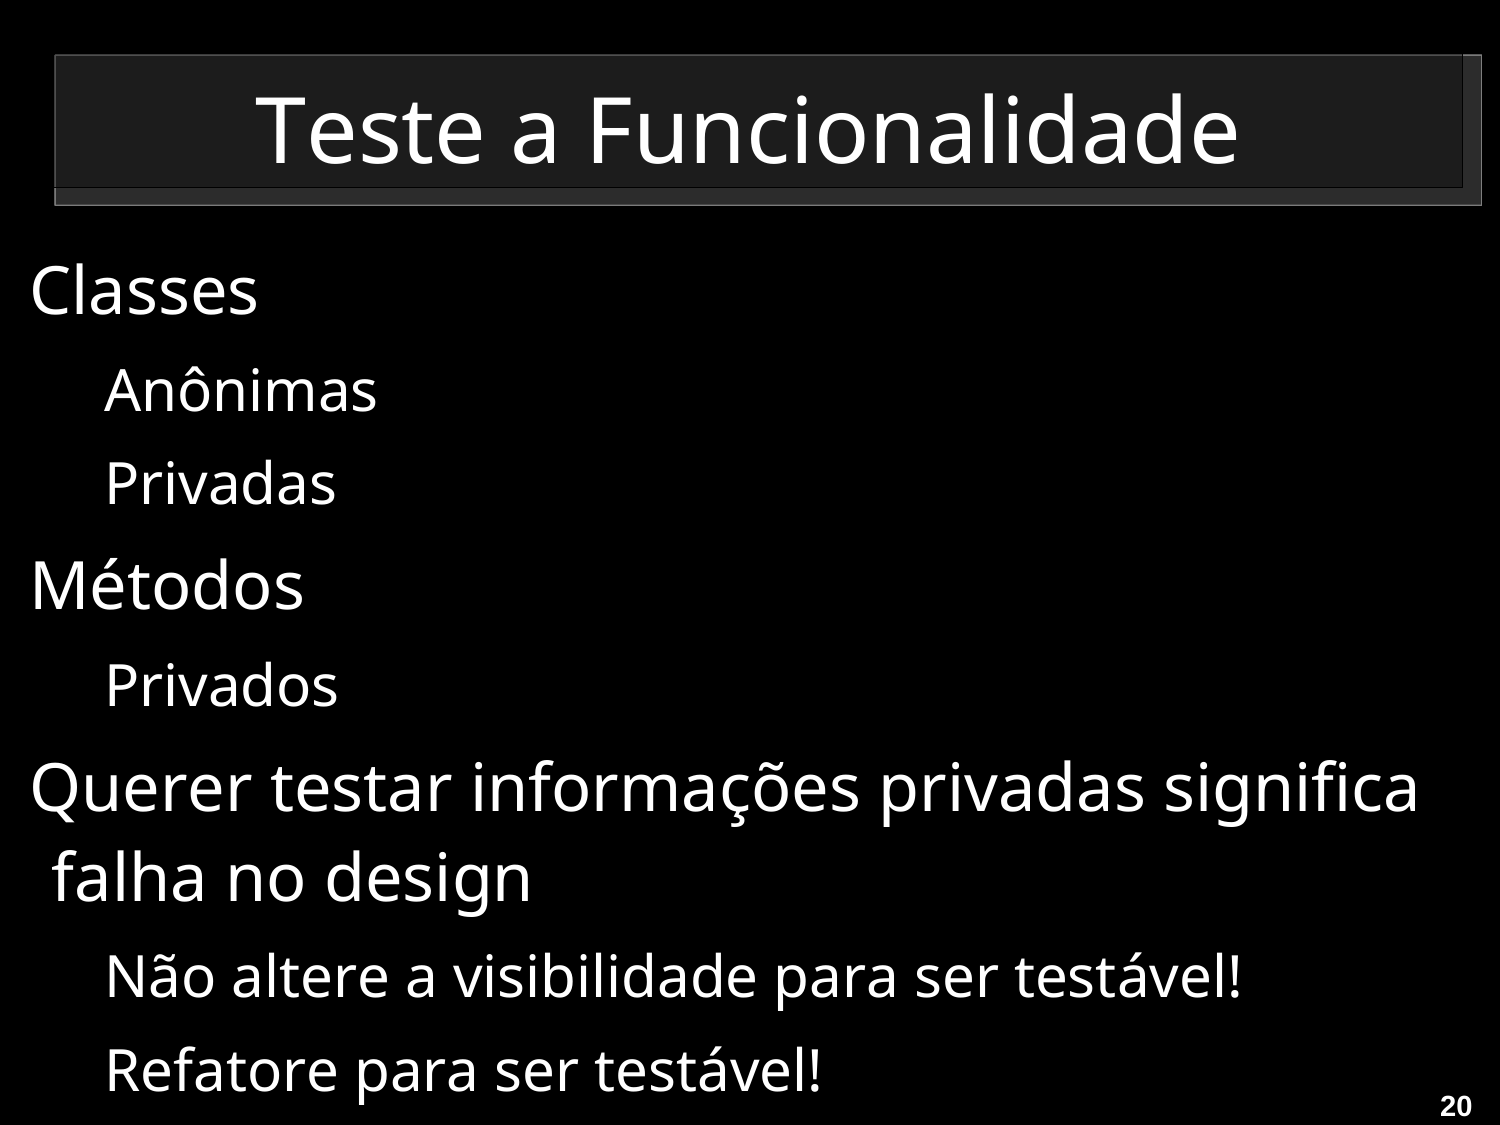

# Teste a Funcionalidade
Classes
Anônimas
Privadas
Métodos
Privados
Querer testar informações privadas significa falha no design
Não altere a visibilidade para ser testável!
Refatore para ser testável!
20